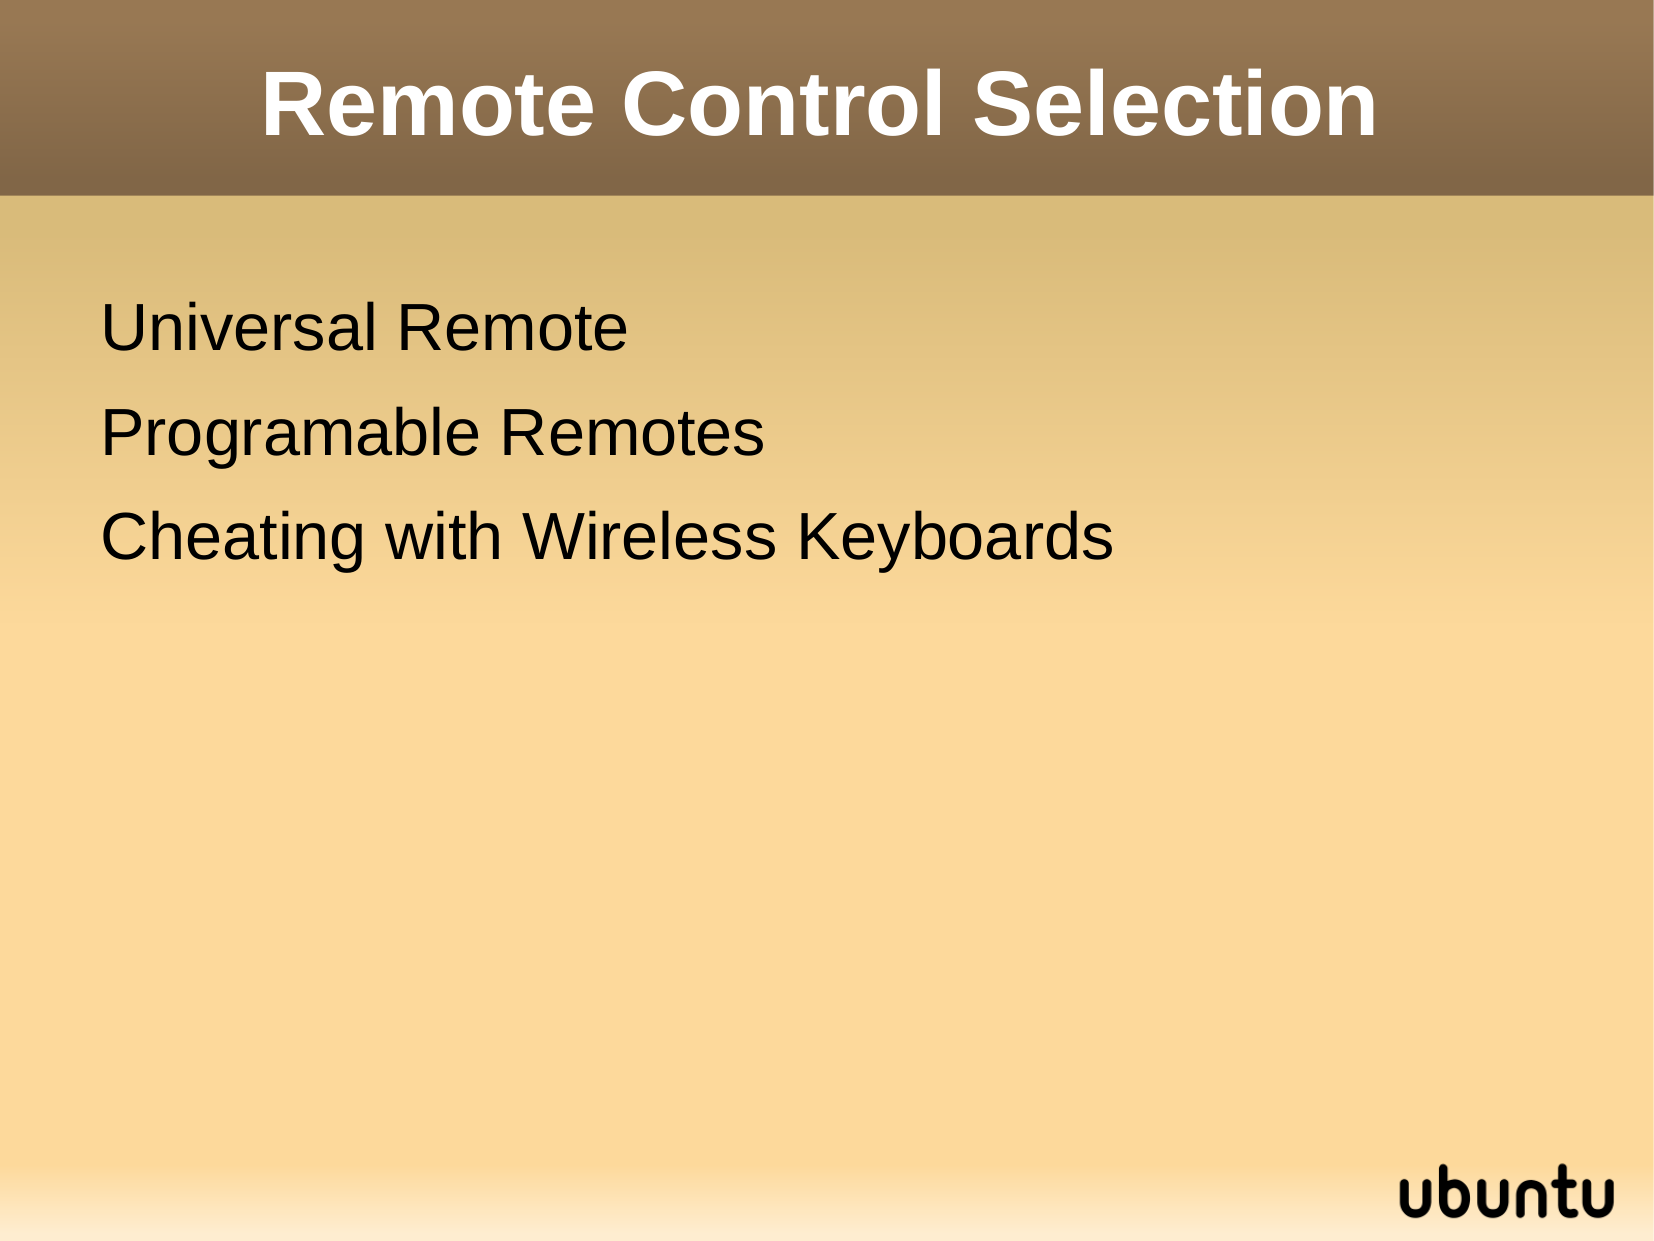

# Remote Control Selection
Universal Remote
Programable Remotes
Cheating with Wireless Keyboards